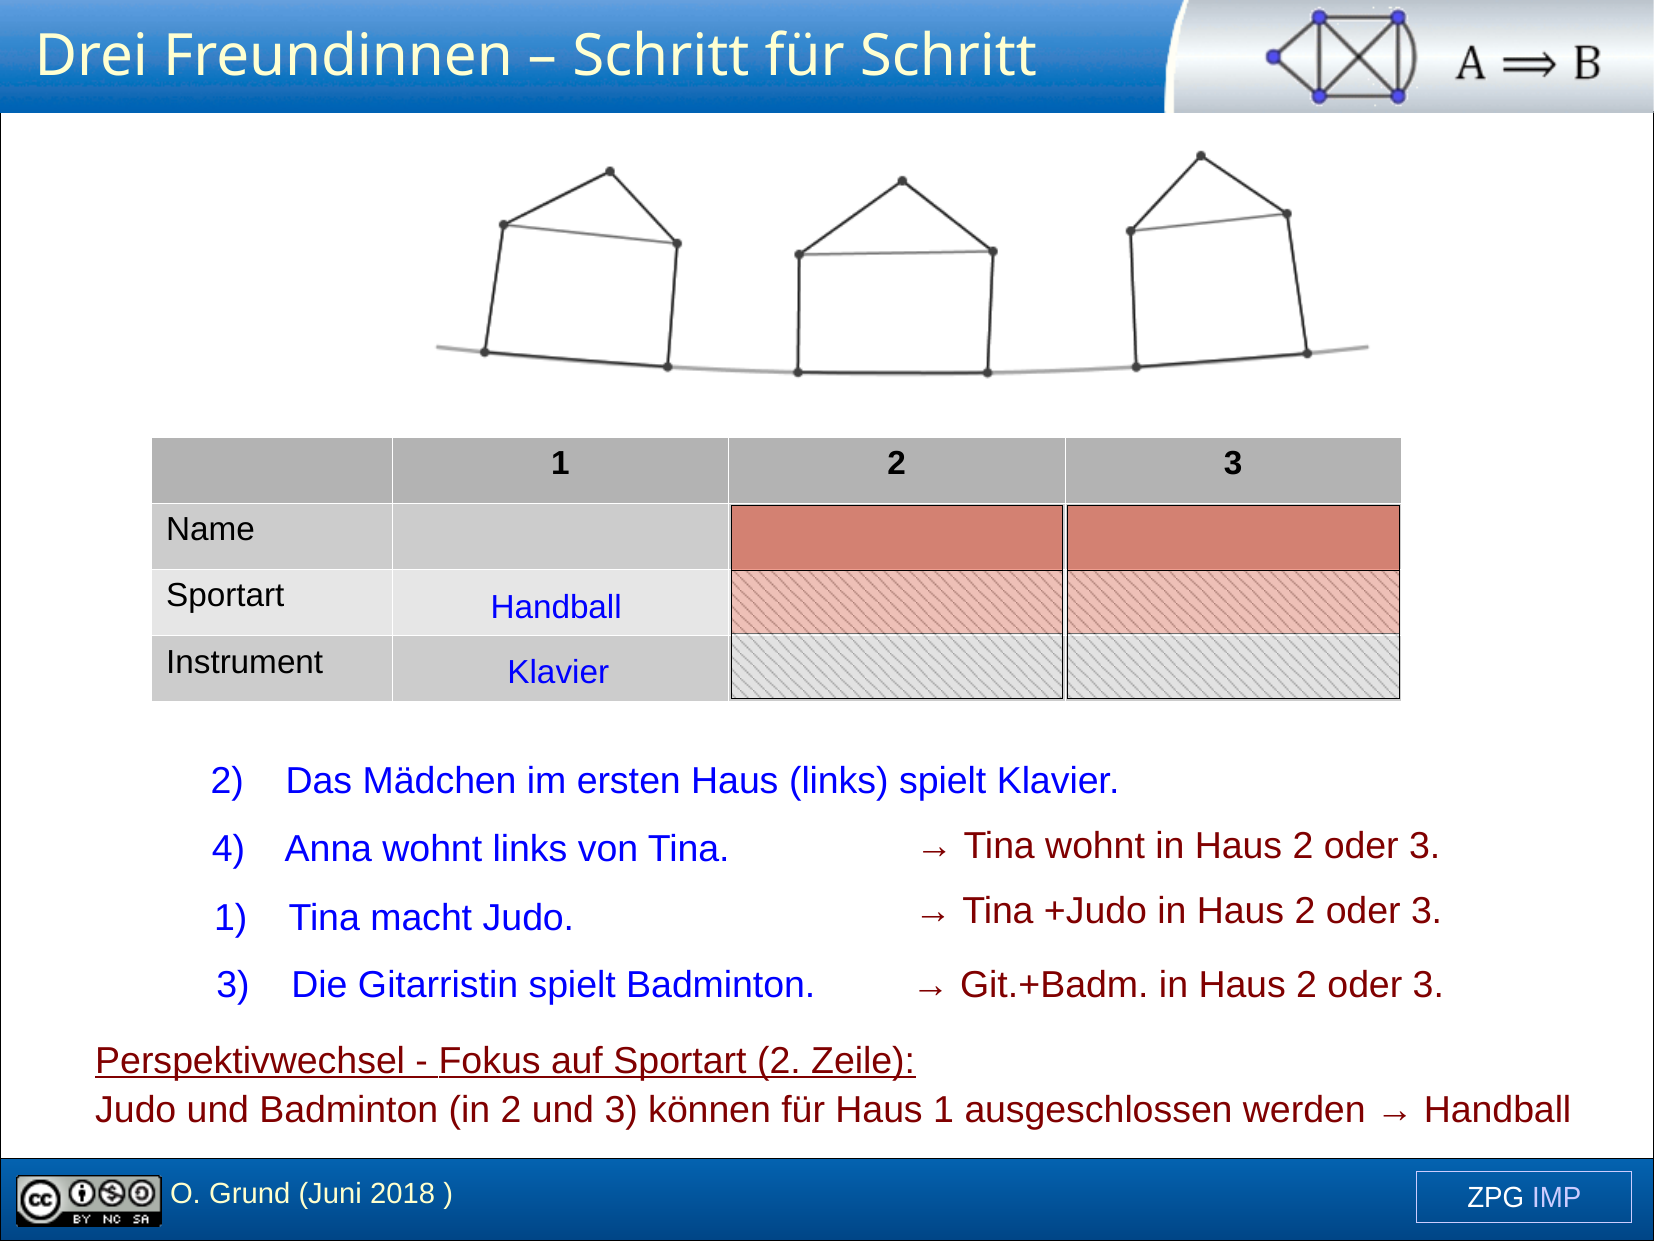

# Drei Freundinnen – Schritt für Schritt
| | 1 | 2 | 3 |
| --- | --- | --- | --- |
| Name | | | |
| Sportart | | | |
| Instrument | | | |
Handball
Klavier
2) Das Mädchen im ersten Haus (links) spielt Klavier.
→ Tina wohnt in Haus 2 oder 3.
4) Anna wohnt links von Tina.
→ Tina +Judo in Haus 2 oder 3.
1) Tina macht Judo.
3) Die Gitarristin spielt Badminton.
→ Git.+Badm. in Haus 2 oder 3.
Perspektivwechsel - Fokus auf Sportart (2. Zeile):
Judo und Badminton (in 2 und 3) können für Haus 1 ausgeschlossen werden → Handball
2